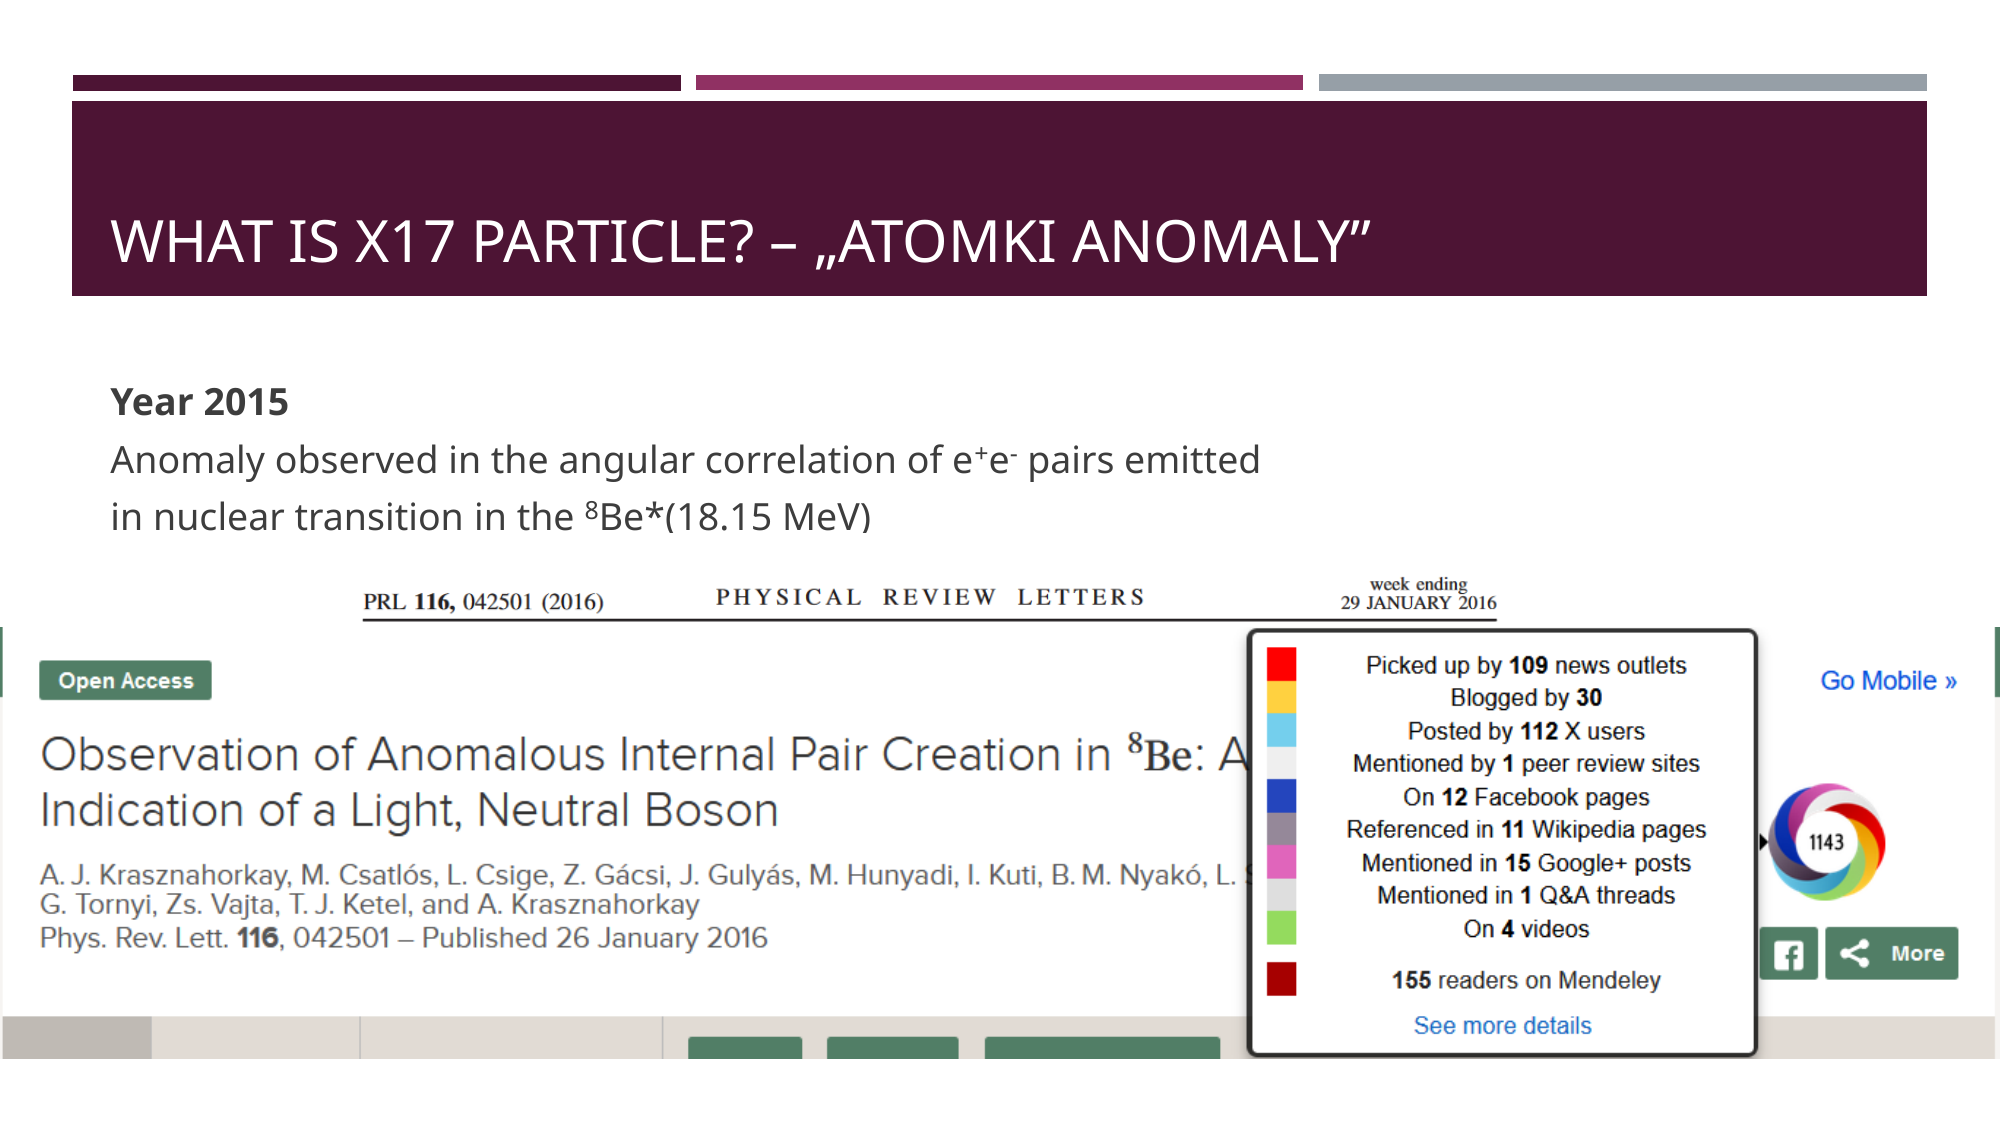

# What is X17 particle? – „Atomki anomaly”
Year 2015
Anomaly observed in the angular correlation of e+e- pairs emitted
in nuclear transition in the 8Be*(18.15 MeV)